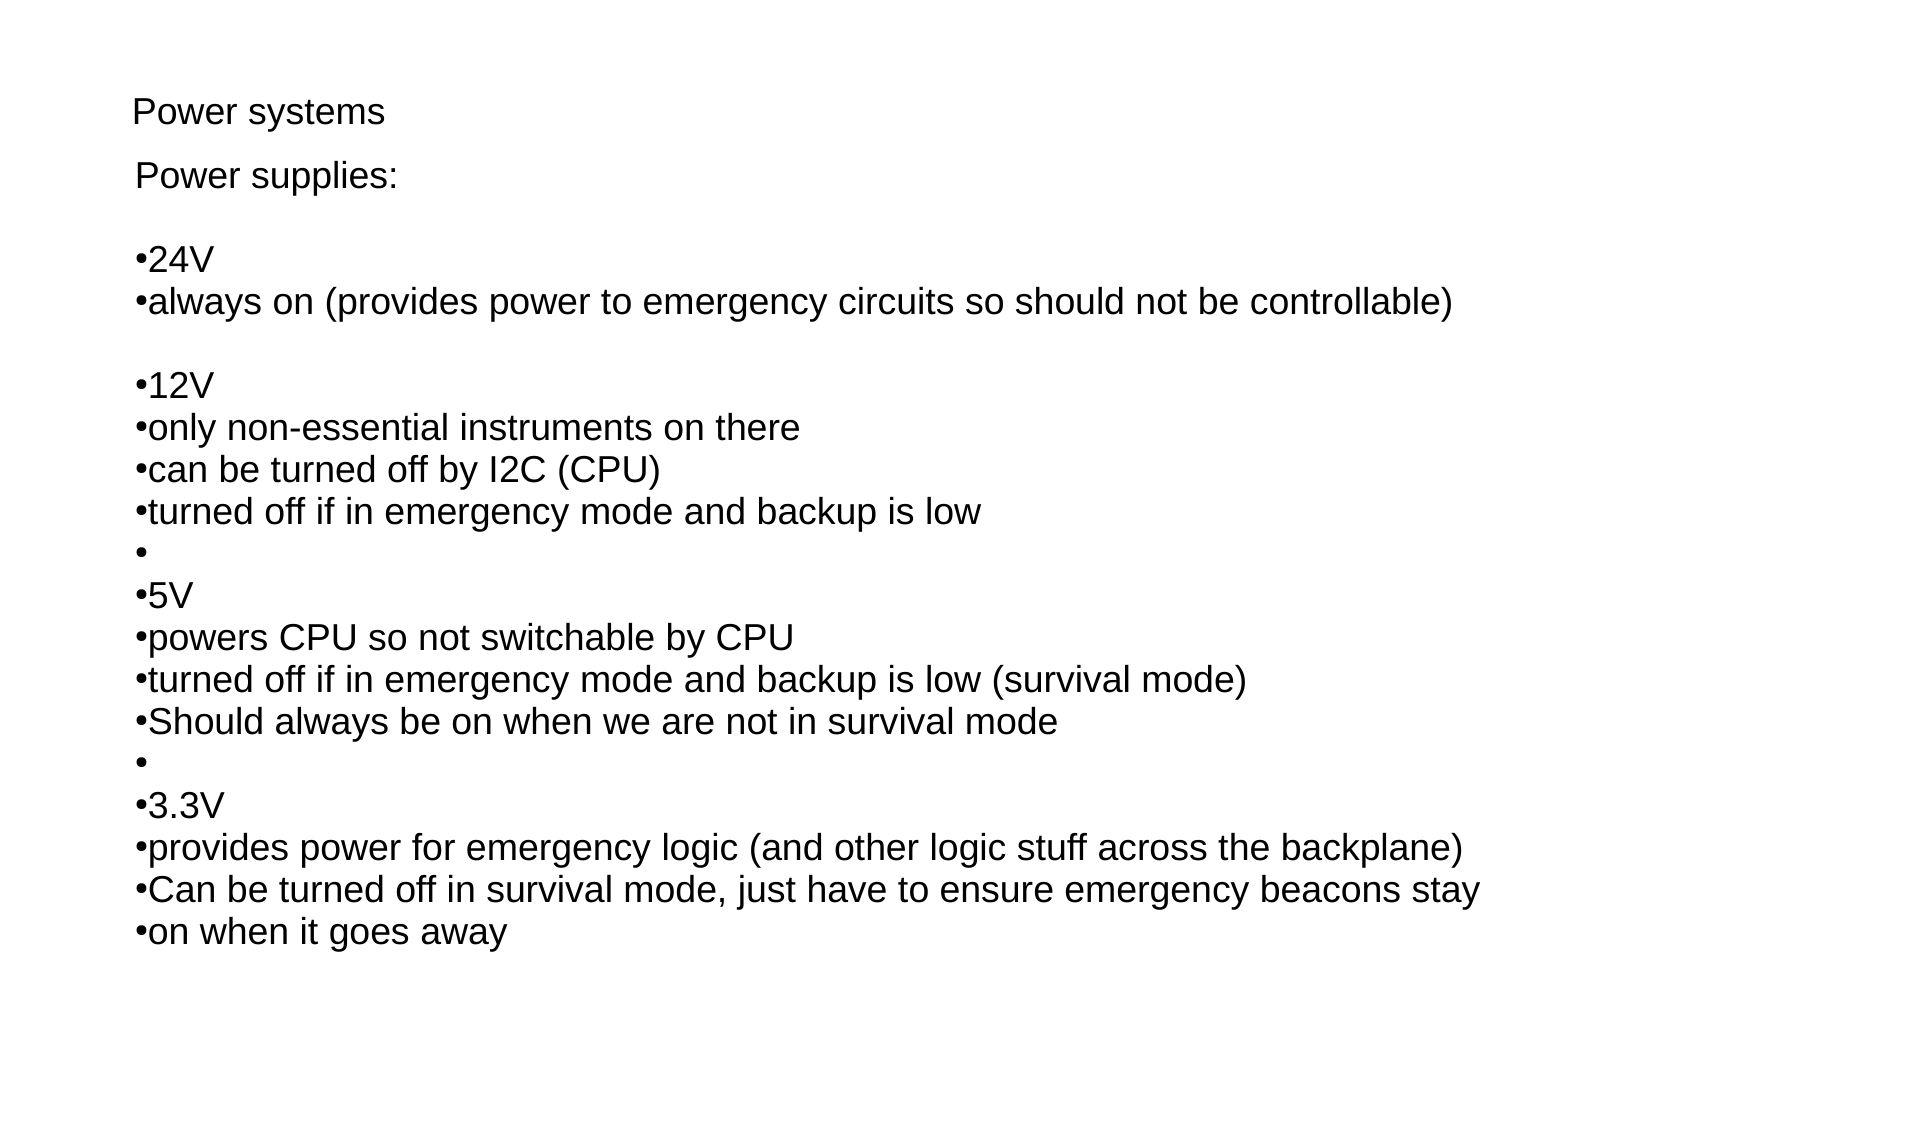

# Power systems
Power supplies:
24V
always on (provides power to emergency circuits so should not be controllable)
12V
only non-essential instruments on there
can be turned off by I2C (CPU)
turned off if in emergency mode and backup is low
5V
powers CPU so not switchable by CPU
turned off if in emergency mode and backup is low (survival mode)
Should always be on when we are not in survival mode
3.3V
provides power for emergency logic (and other logic stuff across the backplane)
Can be turned off in survival mode, just have to ensure emergency beacons stay
on when it goes away